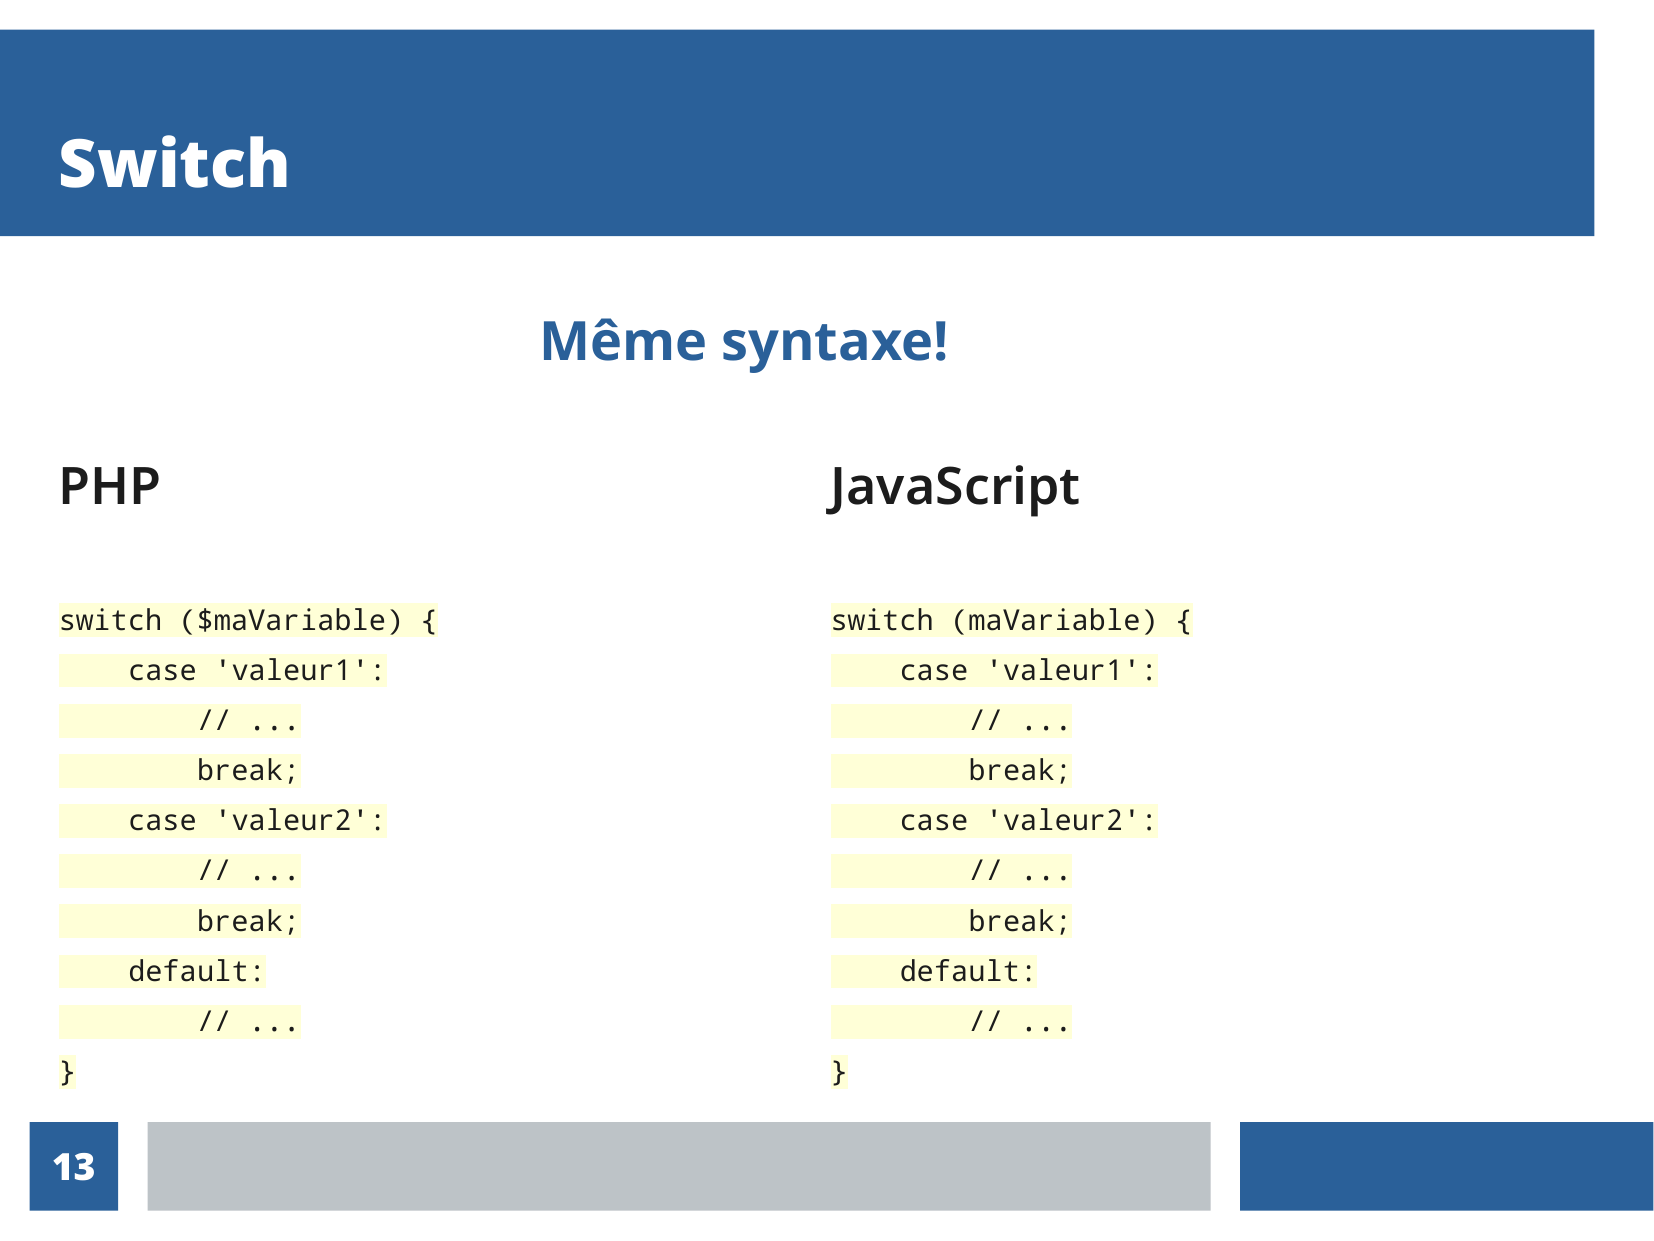

# Switch
Même syntaxe!
PHP
switch ($maVariable) {
 case 'valeur1':
 // ...
 break;
 case 'valeur2':
 // ...
 break;
 default:
 // ...
}
JavaScript
switch (maVariable) {
 case 'valeur1':
 // ...
 break;
 case 'valeur2':
 // ...
 break;
 default:
 // ...
}
13